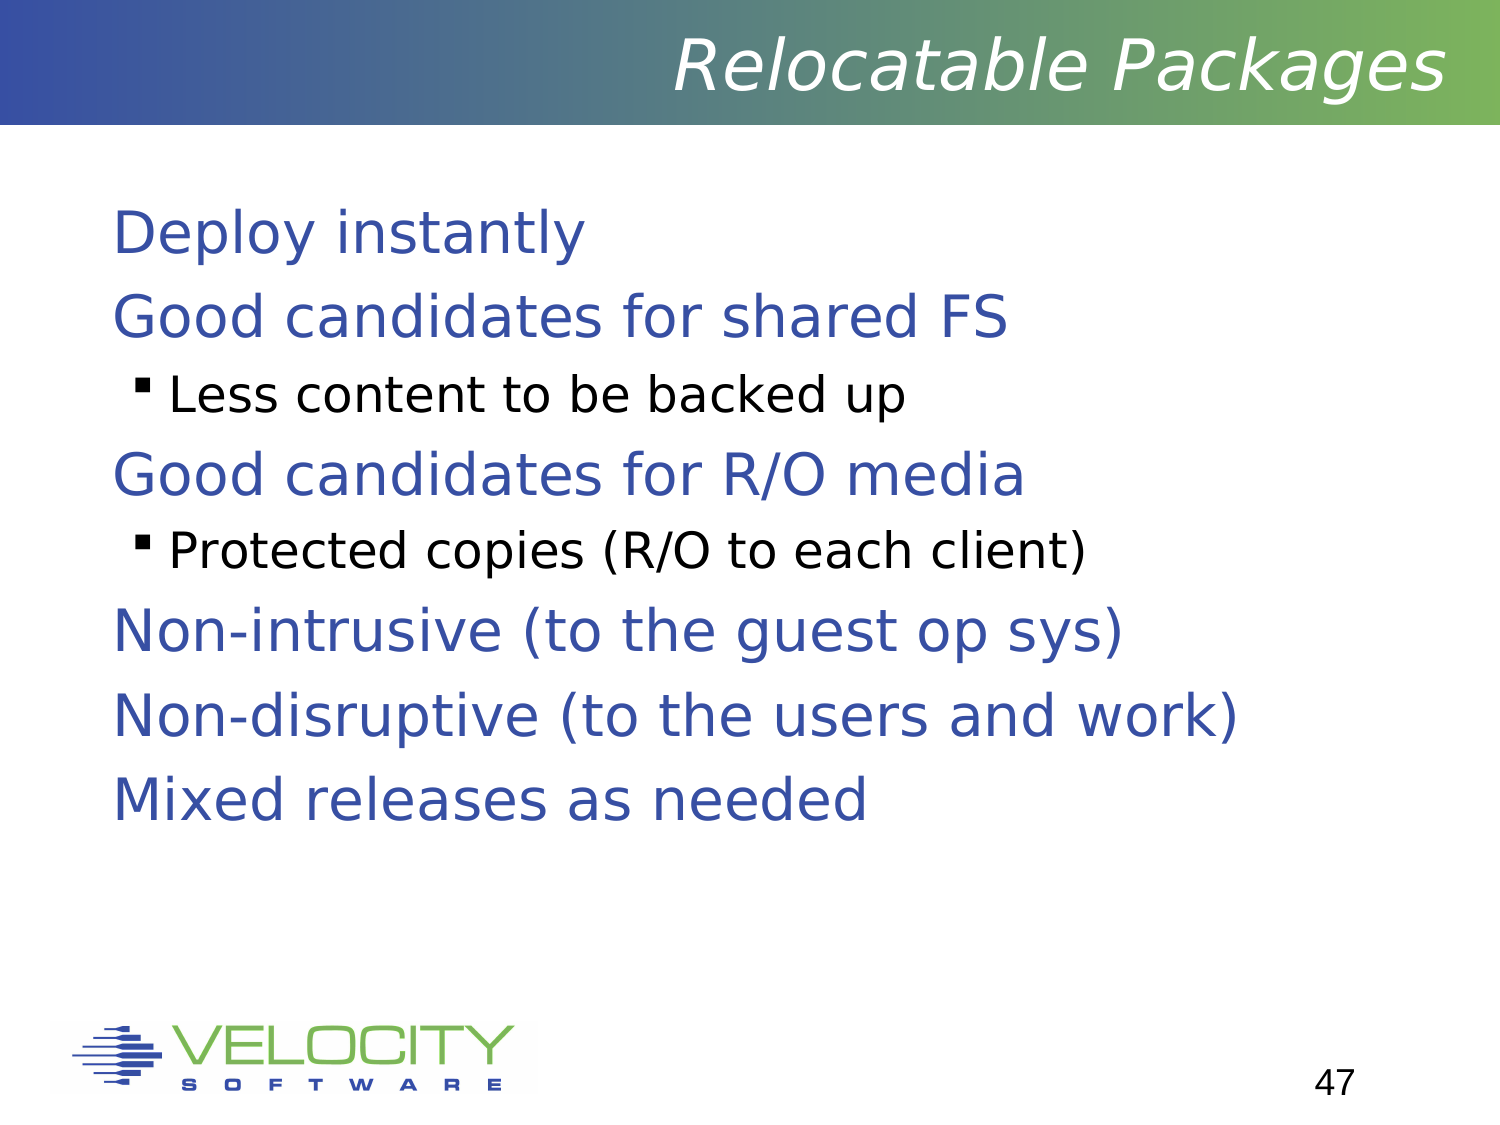

# Relocatable Packages
Deploy instantly
Good candidates for shared FS
Less content to be backed up
Good candidates for R/O media
Protected copies (R/O to each client)
Non-intrusive (to the guest op sys)
Non-disruptive (to the users and work)
Mixed releases as needed
47